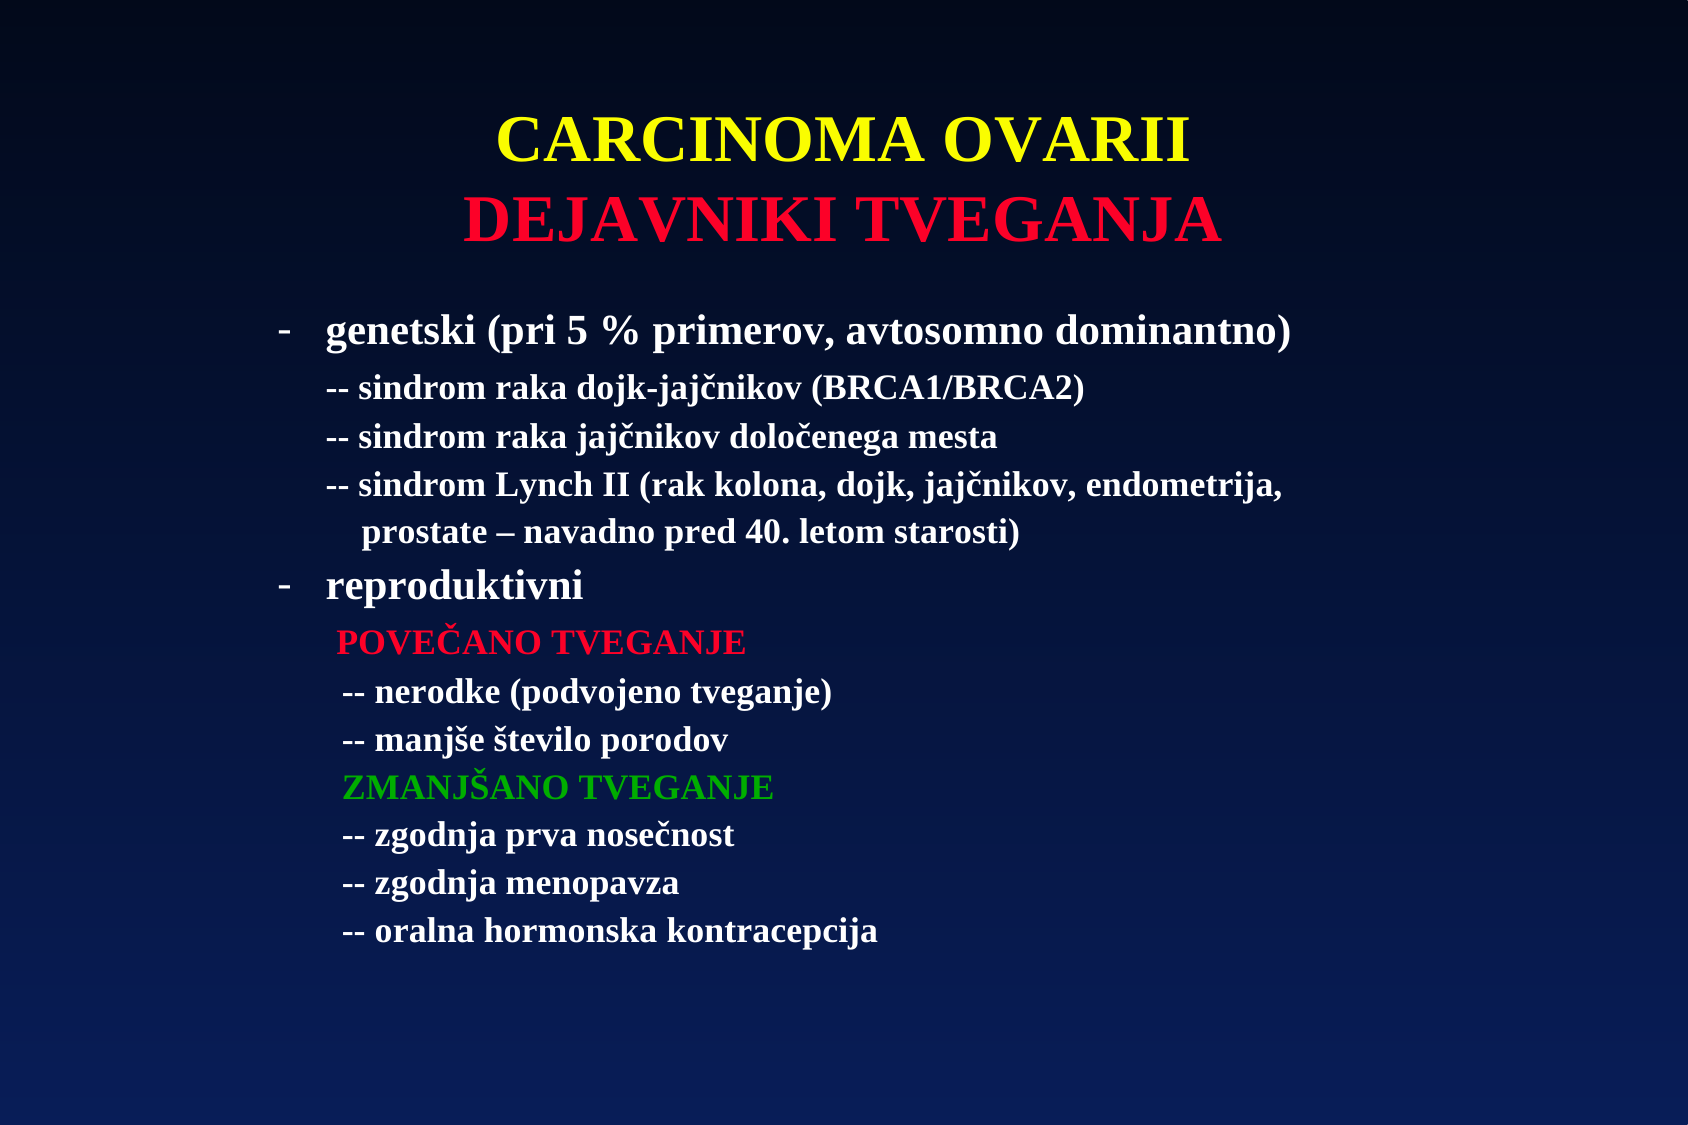

# CARCINOMA OVARII DEJAVNIKI TVEGANJA
genetski (pri 5 % primerov, avtosomno dominantno)
	-- sindrom raka dojk-jajčnikov (BRCA1/BRCA2)
	-- sindrom raka jajčnikov določenega mesta
	-- sindrom Lynch II (rak kolona, dojk, jajčnikov, endometrija,
	 prostate – navadno pred 40. letom starosti)
reproduktivni
	 POVEČANO TVEGANJE
-- nerodke (podvojeno tveganje)
-- manjše število porodov
ZMANJŠANO TVEGANJE
-- zgodnja prva nosečnost
-- zgodnja menopavza
-- oralna hormonska kontracepcija